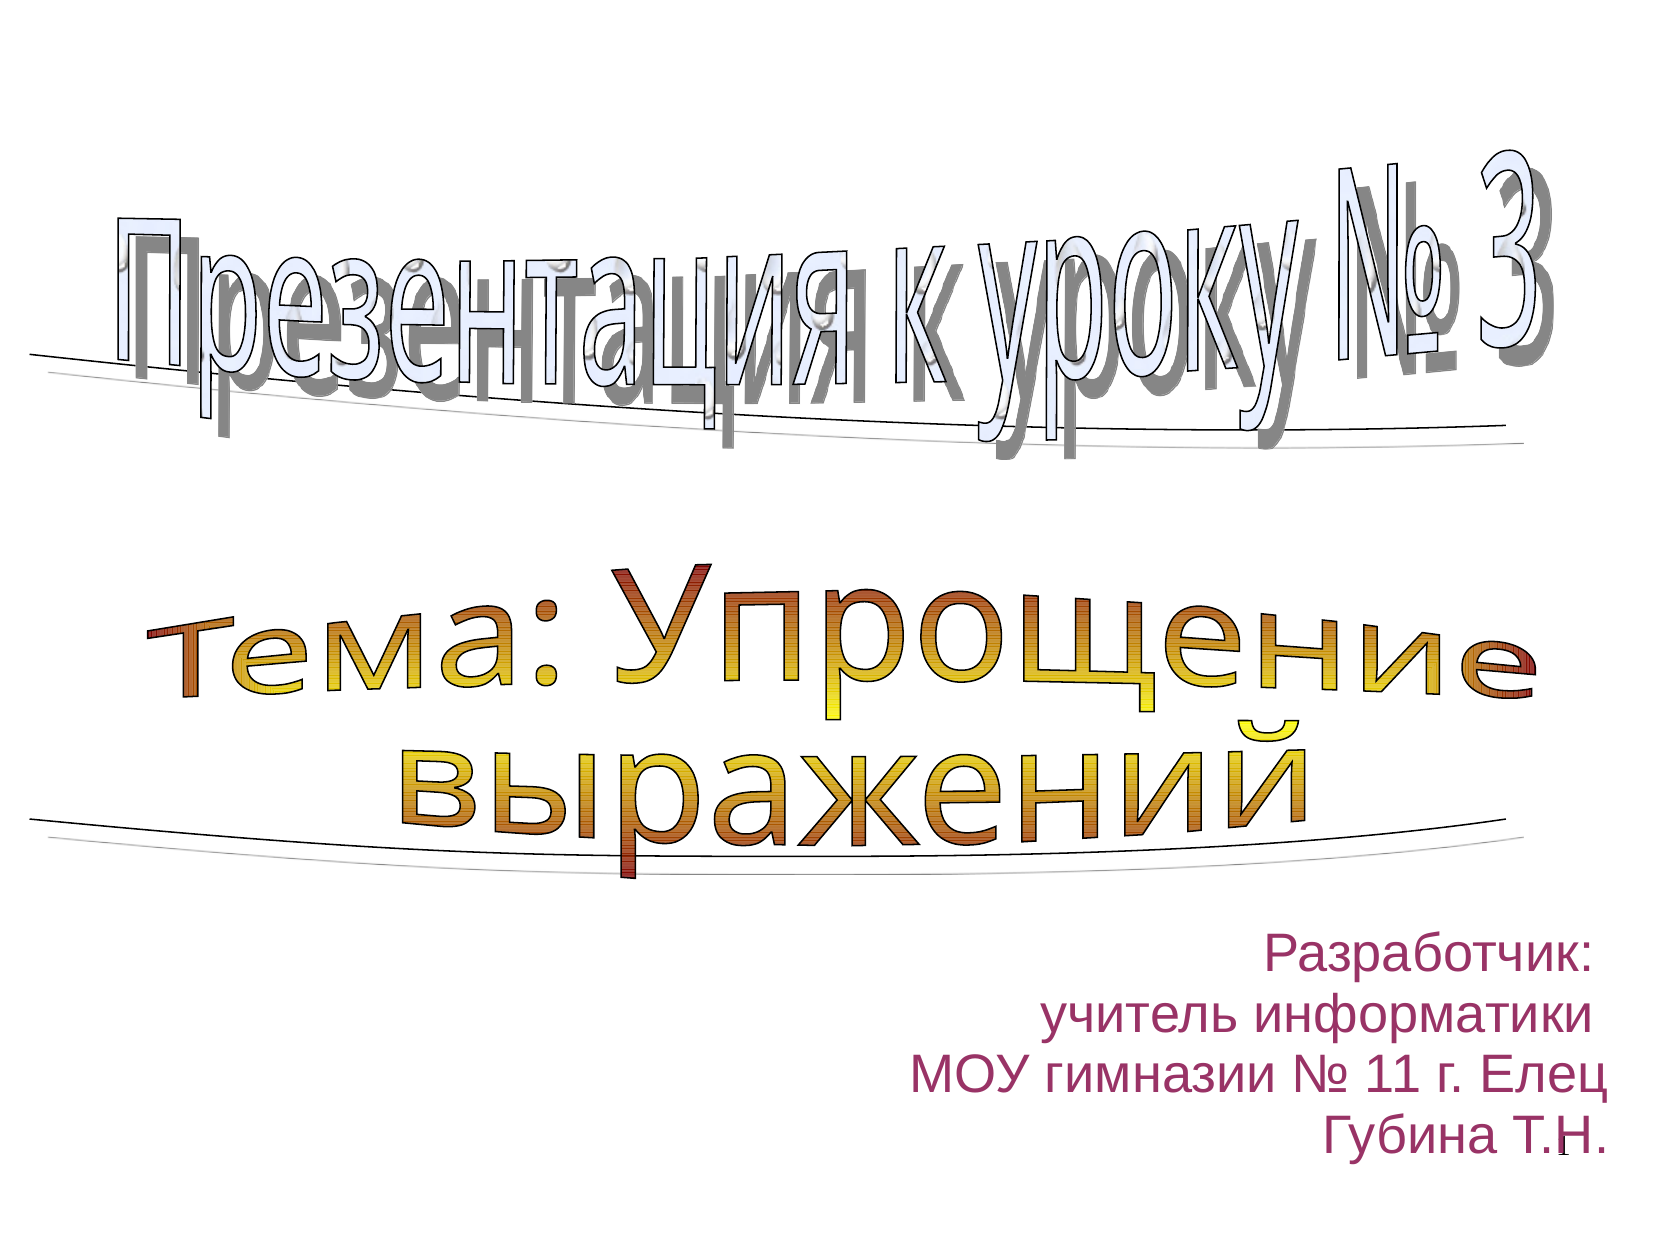

Презентация к уроку № 3
Тема: Упрощение
выражений
Разработчик:
учитель информатики
МОУ гимназии № 11 г. Елец
Губина Т.Н.
1